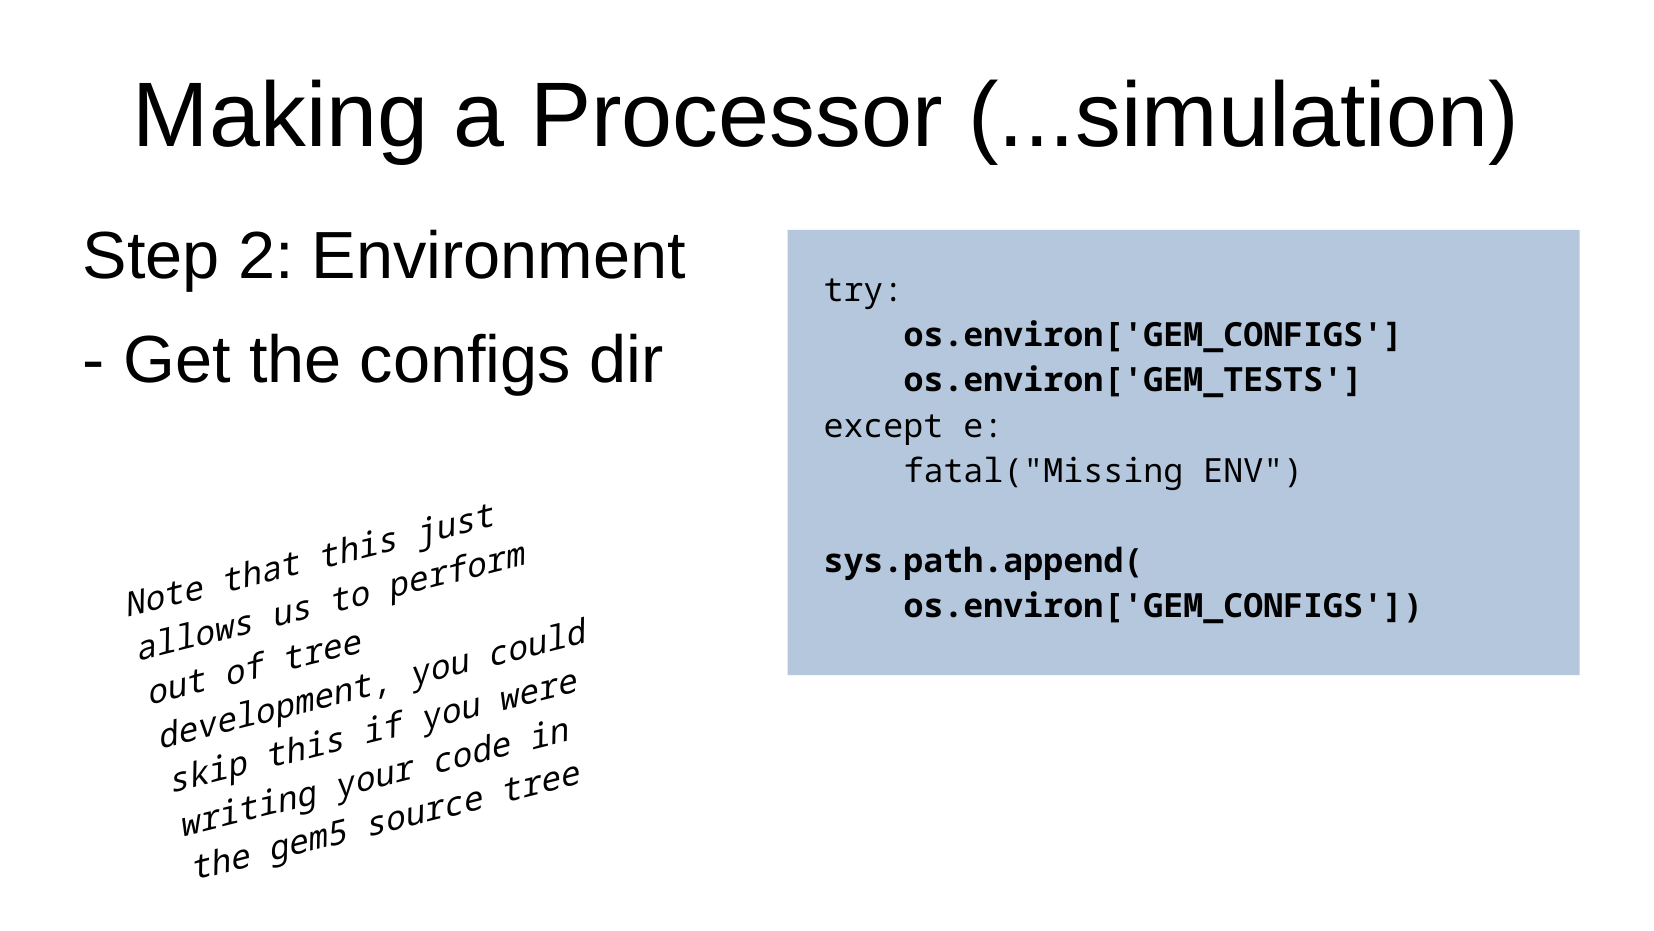

# Making a Processor (...simulation)
Step 2: Environment
- Get the configs dir
try:
 os.environ['GEM_CONFIGS']
 os.environ['GEM_TESTS']
except e:
 fatal("Missing ENV")
sys.path.append(
 os.environ['GEM_CONFIGS'])
Note that this just allows us to perform out of tree development, you could skip this if you were writing your code in the gem5 source tree